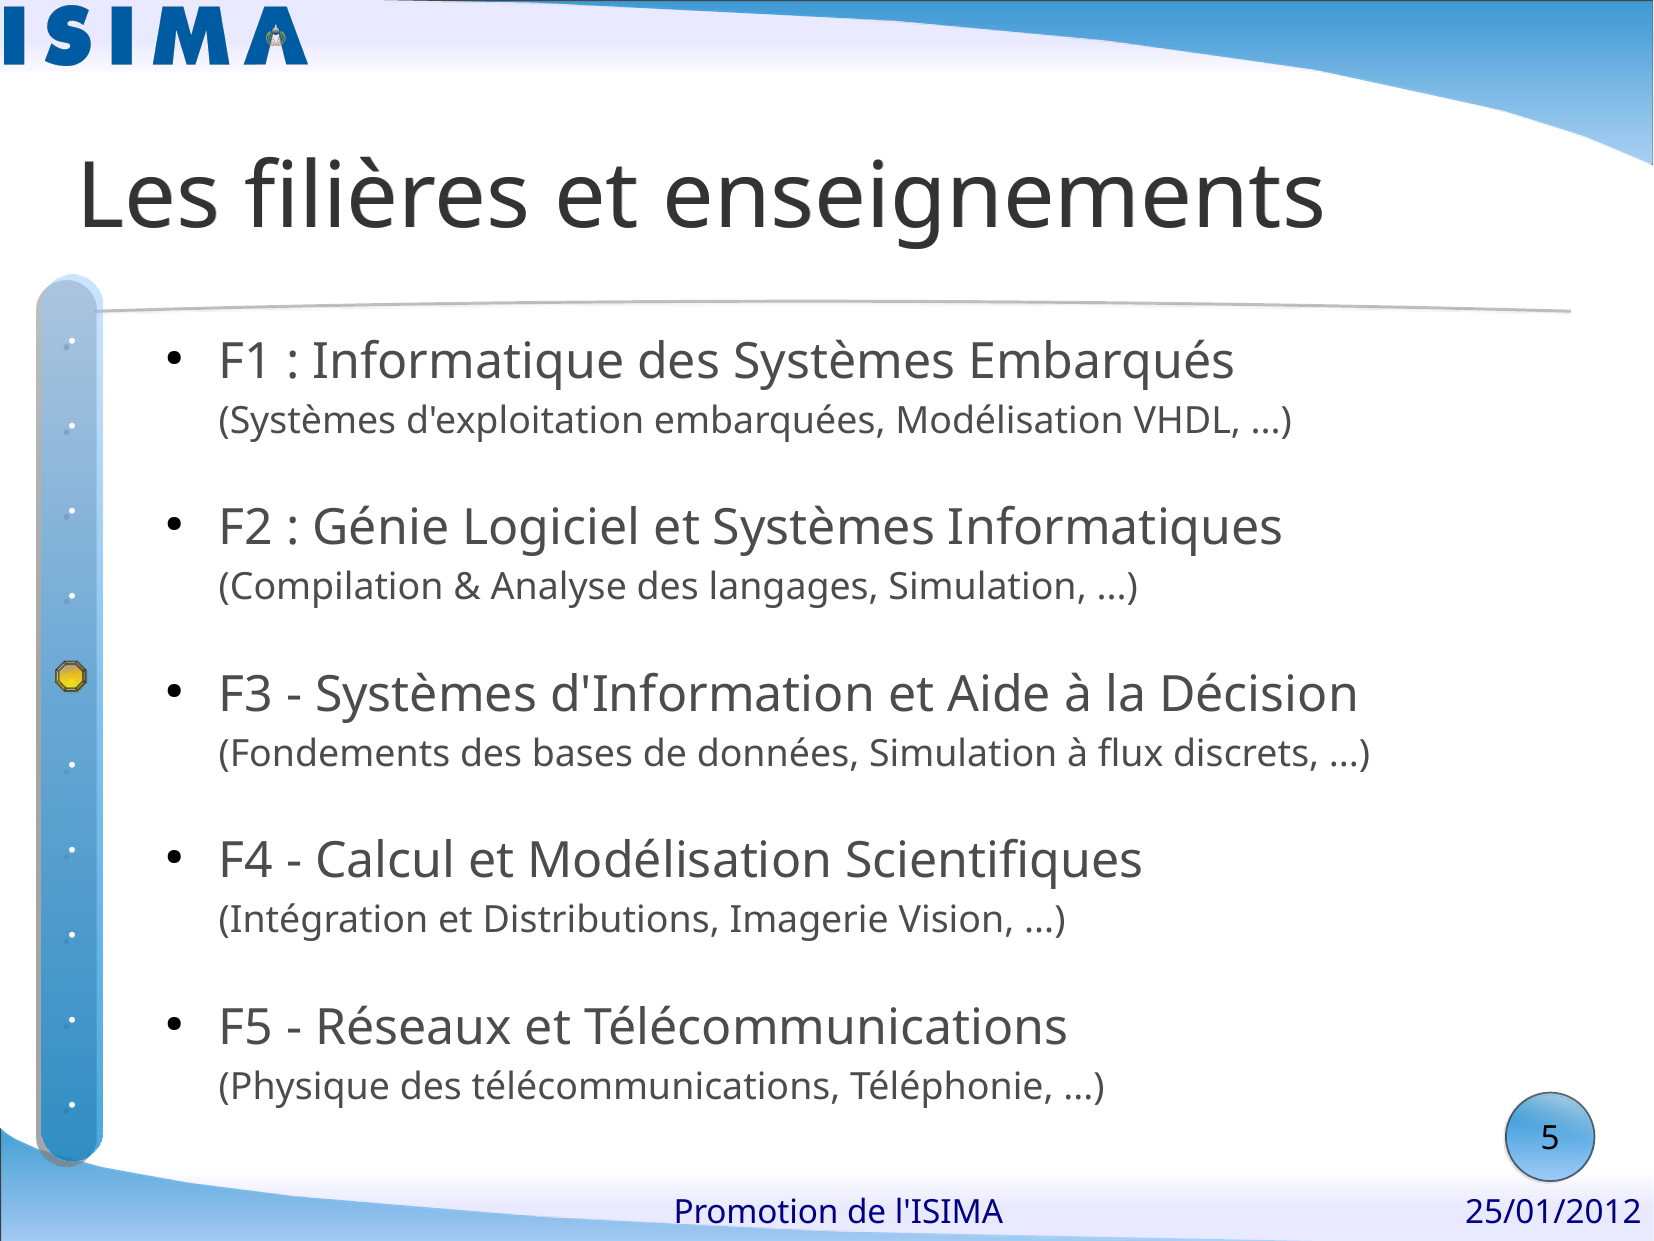

# Les filières et enseignements
F1 : Informatique des Systèmes Embarqués
(Systèmes d'exploitation embarquées, Modélisation VHDL, ...)
F2 : Génie Logiciel et Systèmes Informatiques
(Compilation & Analyse des langages, Simulation, ...)
F3 - Systèmes d'Information et Aide à la Décision
(Fondements des bases de données, Simulation à flux discrets, ...)
F4 - Calcul et Modélisation Scientifiques
(Intégration et Distributions, Imagerie Vision, ...)
F5 - Réseaux et Télécommunications
(Physique des télécommunications, Téléphonie, ...)
5
Promotion de l'ISIMA
25/01/2012